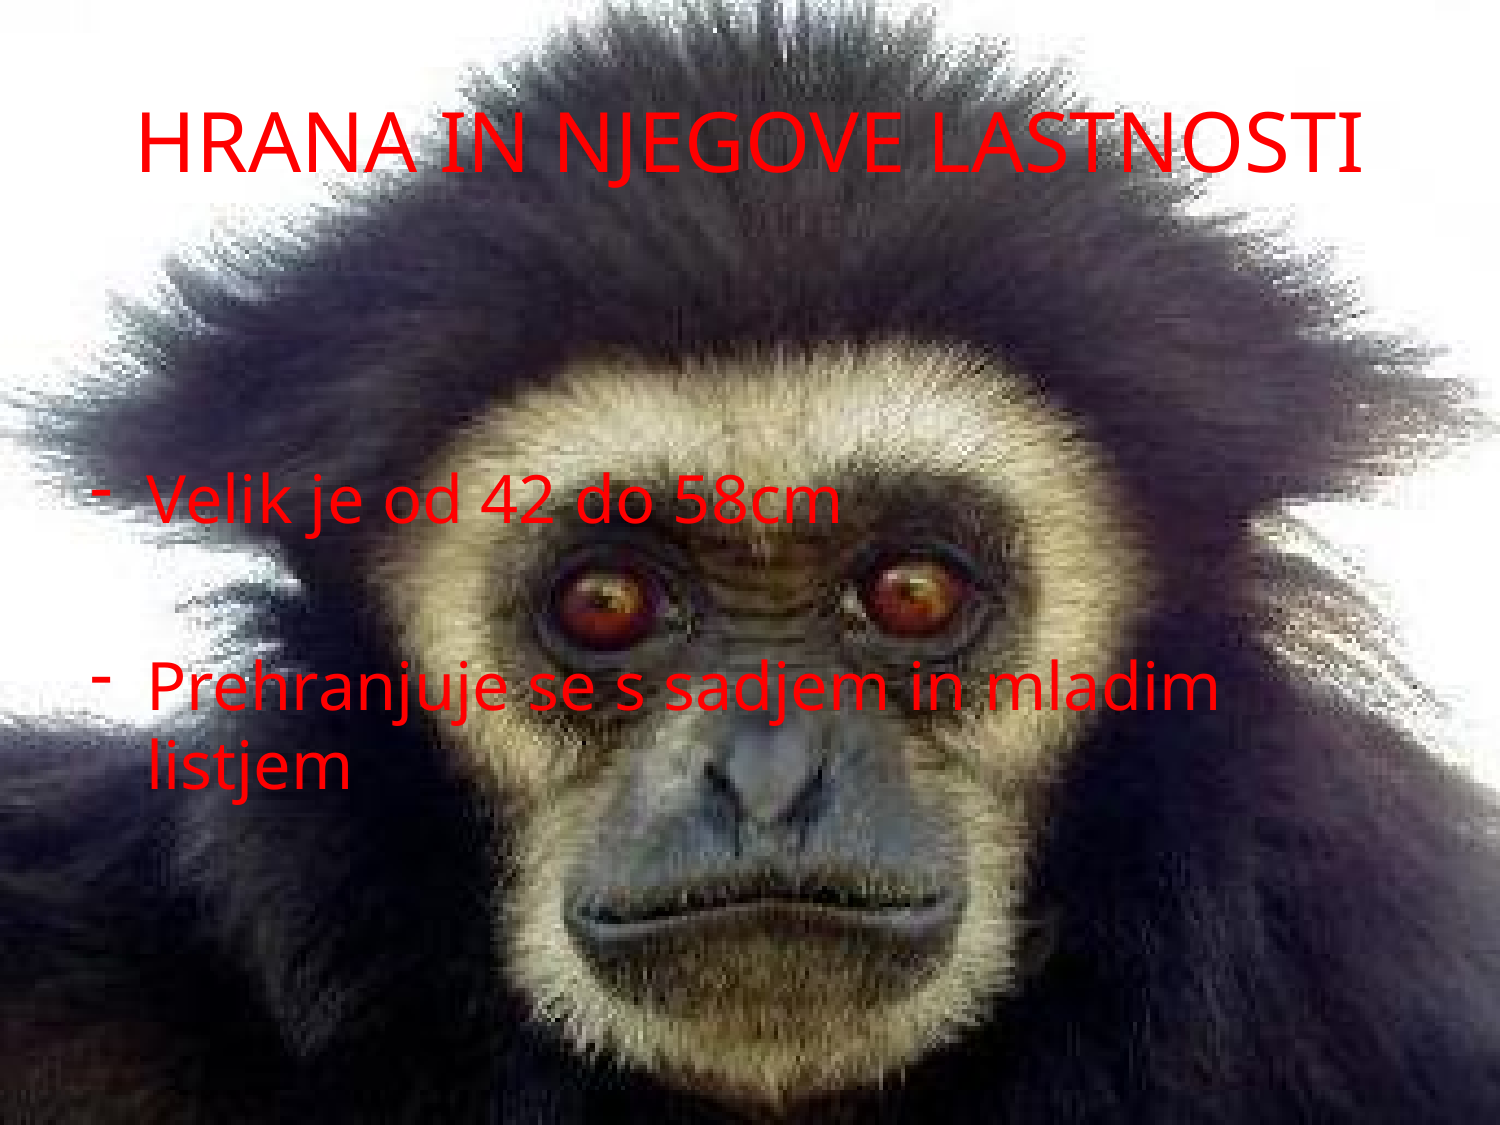

# HRANA IN NJEGOVE LASTNOSTI
Velik je od 42 do 58cm
Prehranjuje se s sadjem in mladim listjem